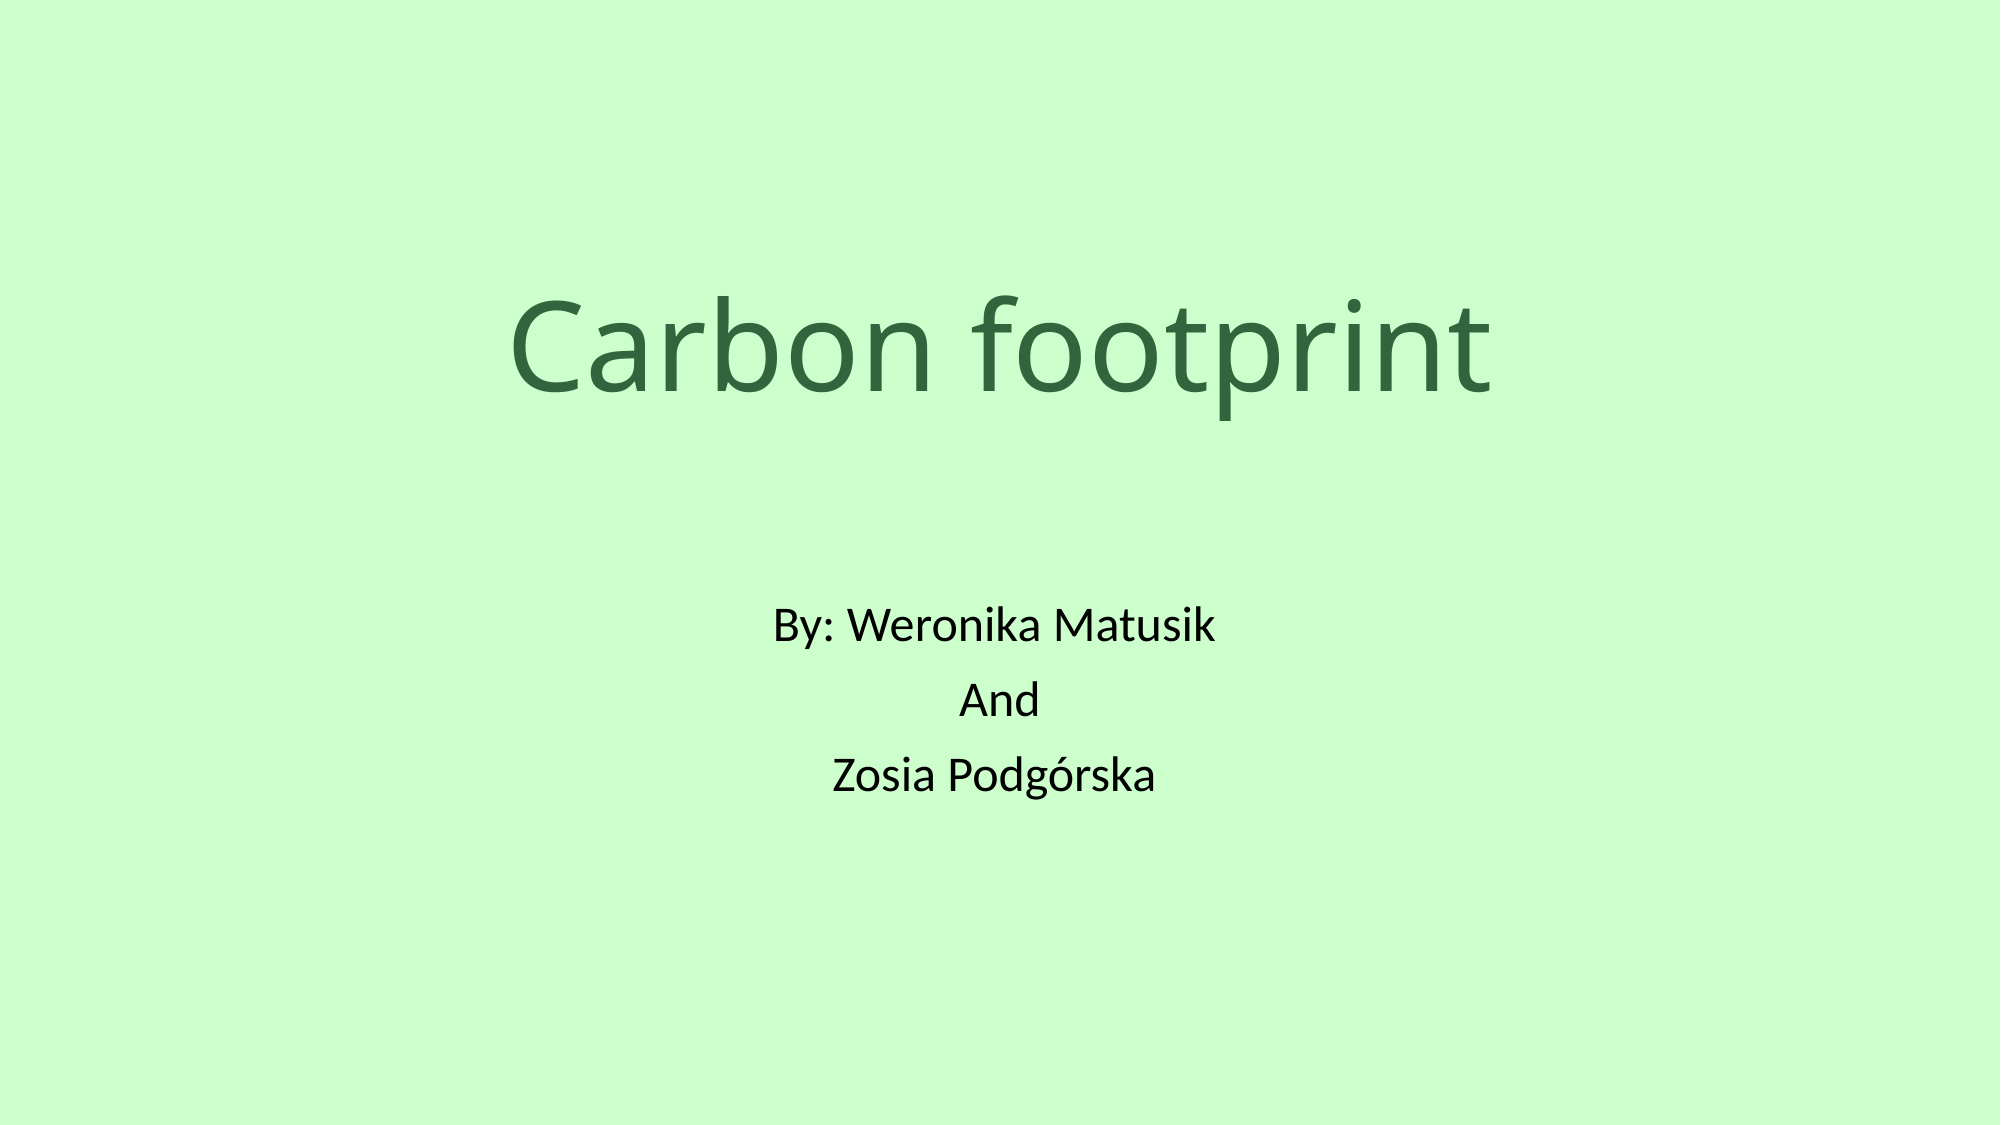

# Carbon footprint
By: Weronika Matusik
And
Zosia Podgórska